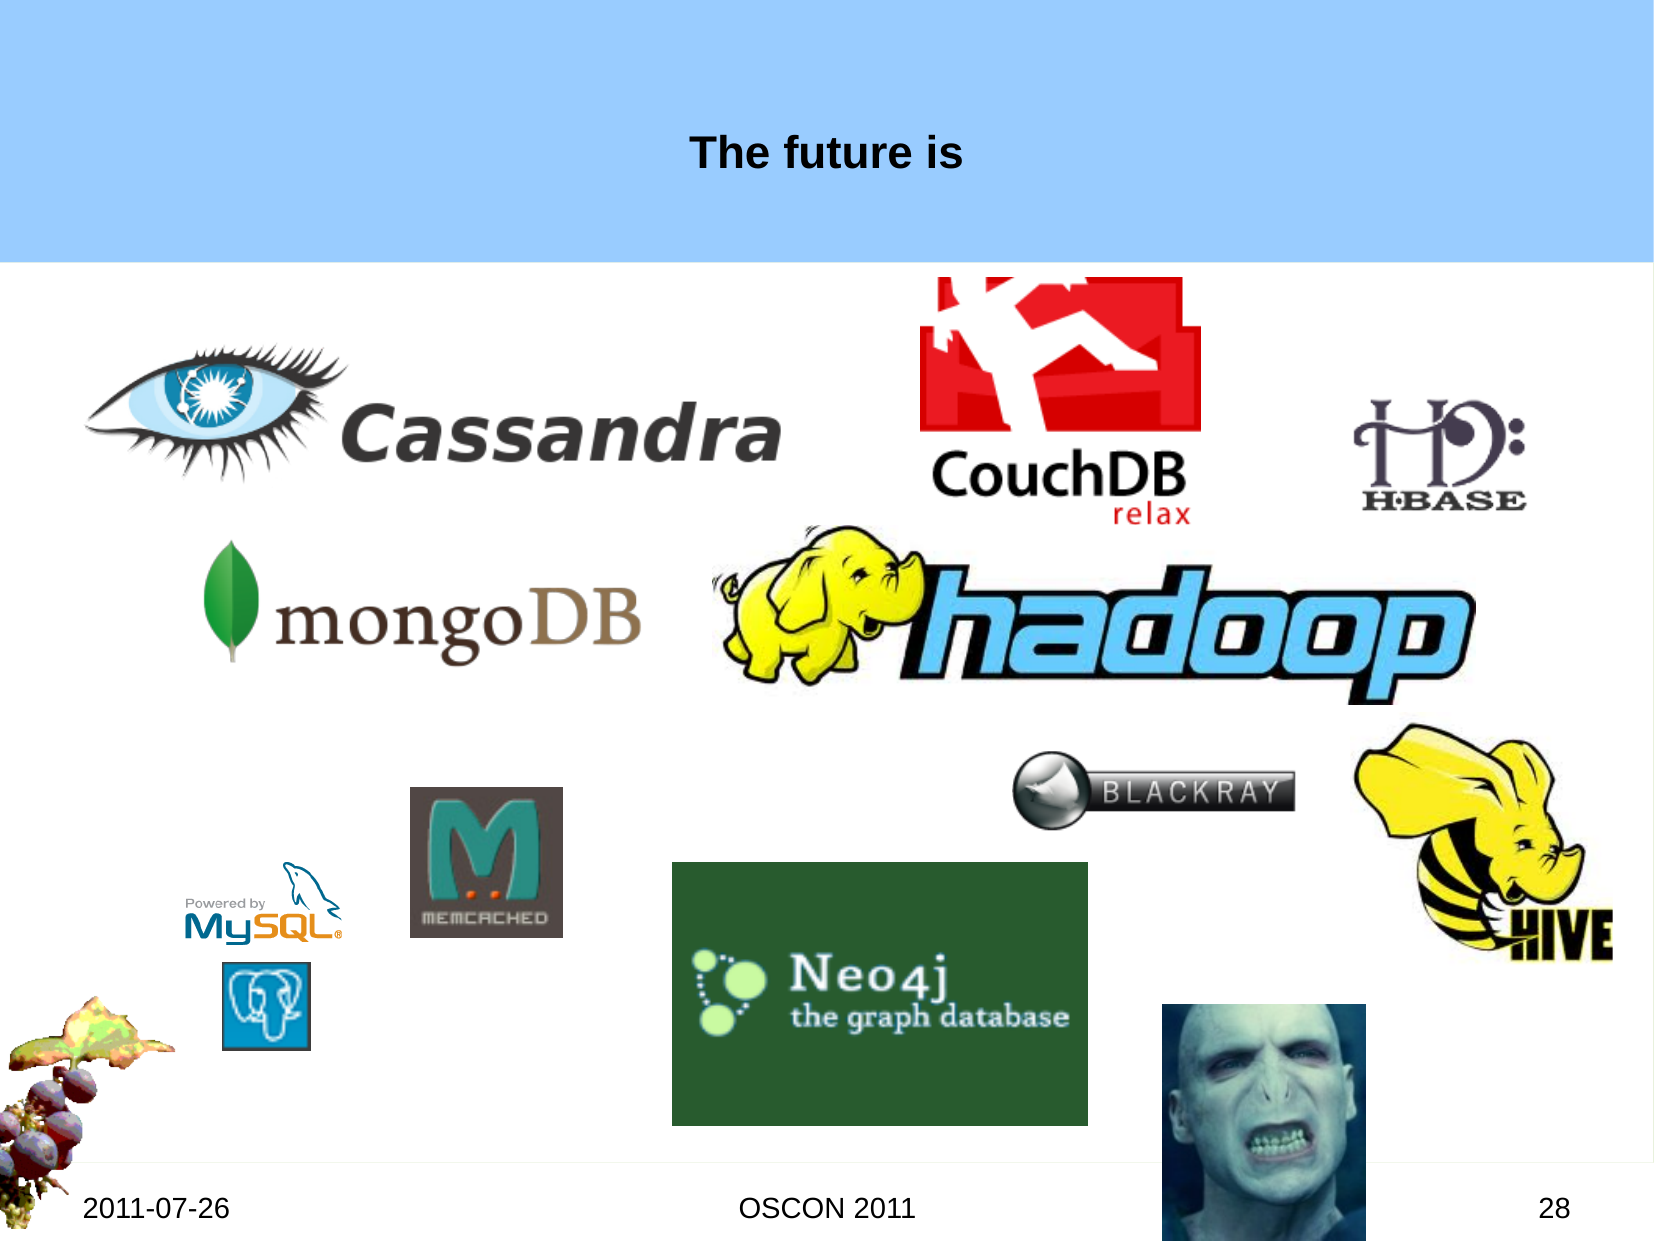

# The future is
2011-07-26
OSCON 2011
28